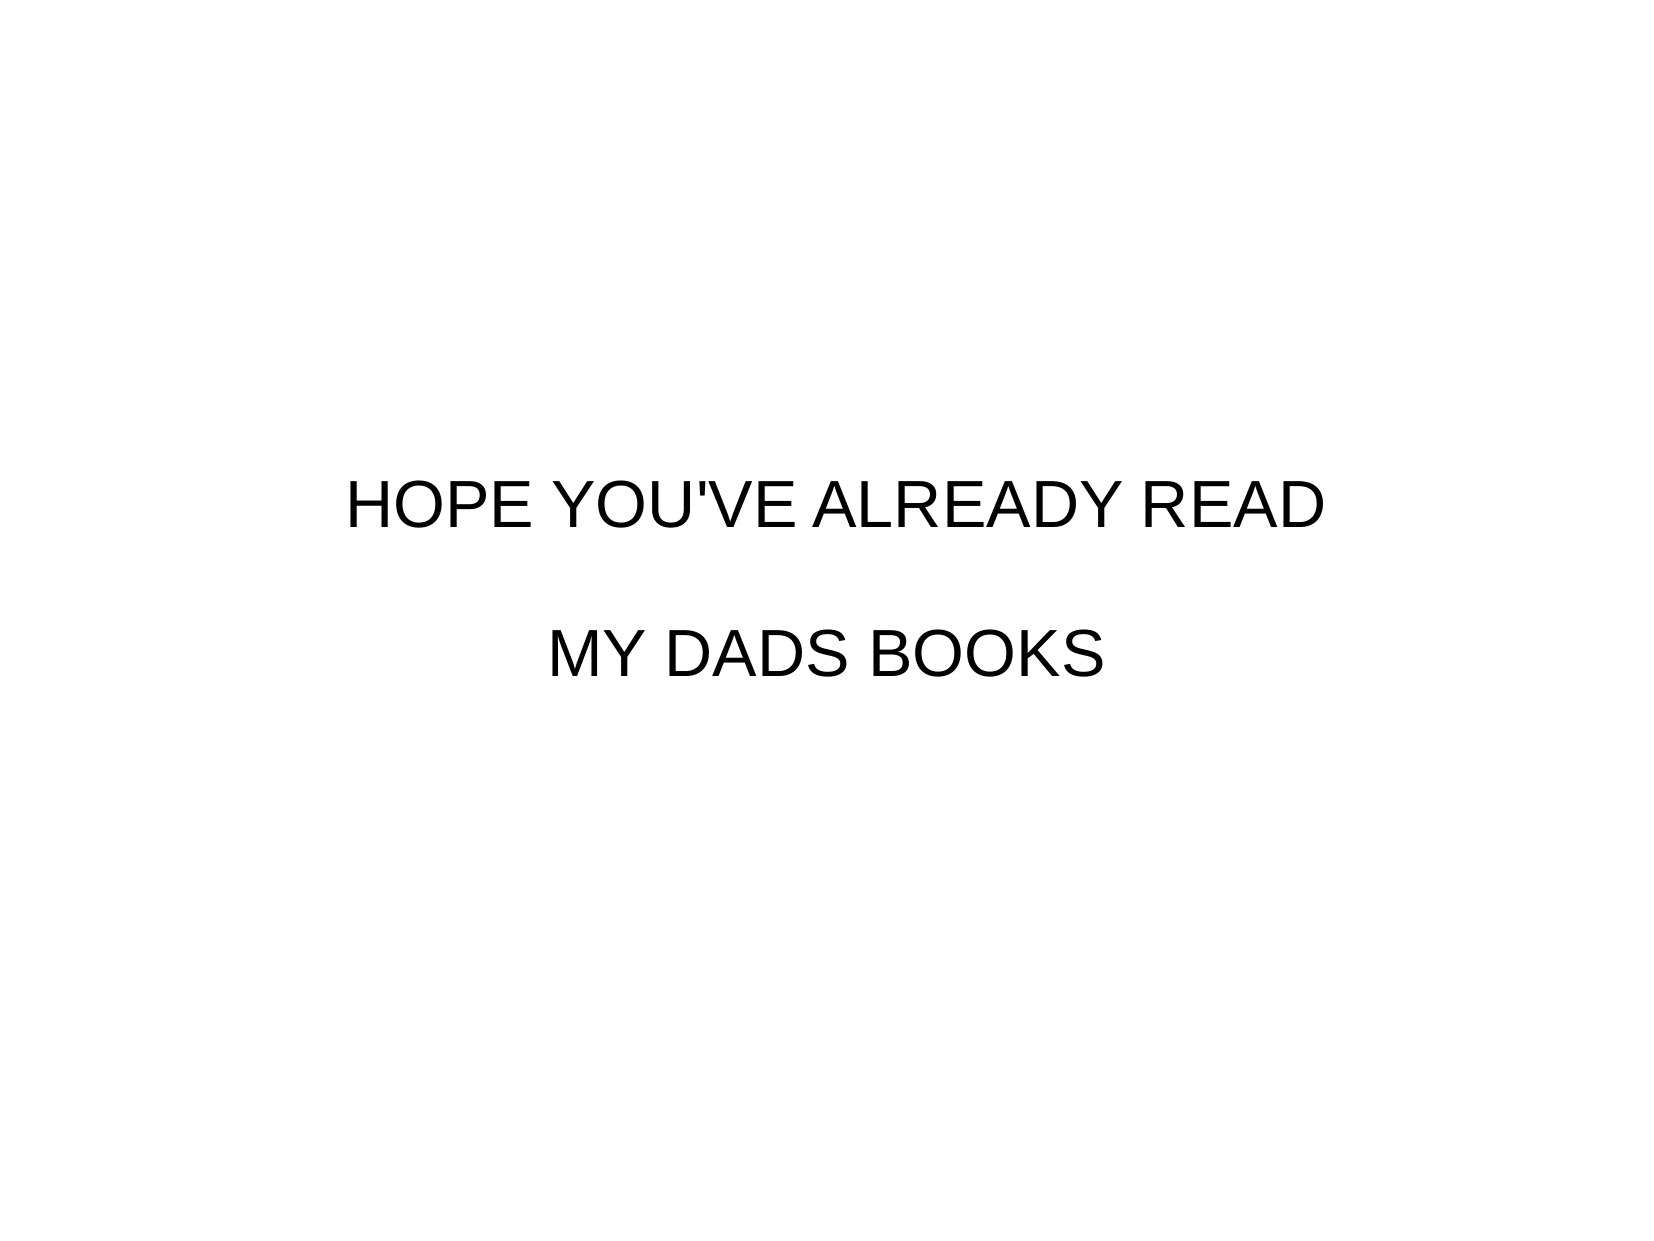

# HOPE YOU'VE ALREADY READ
MY DADS BOOKS